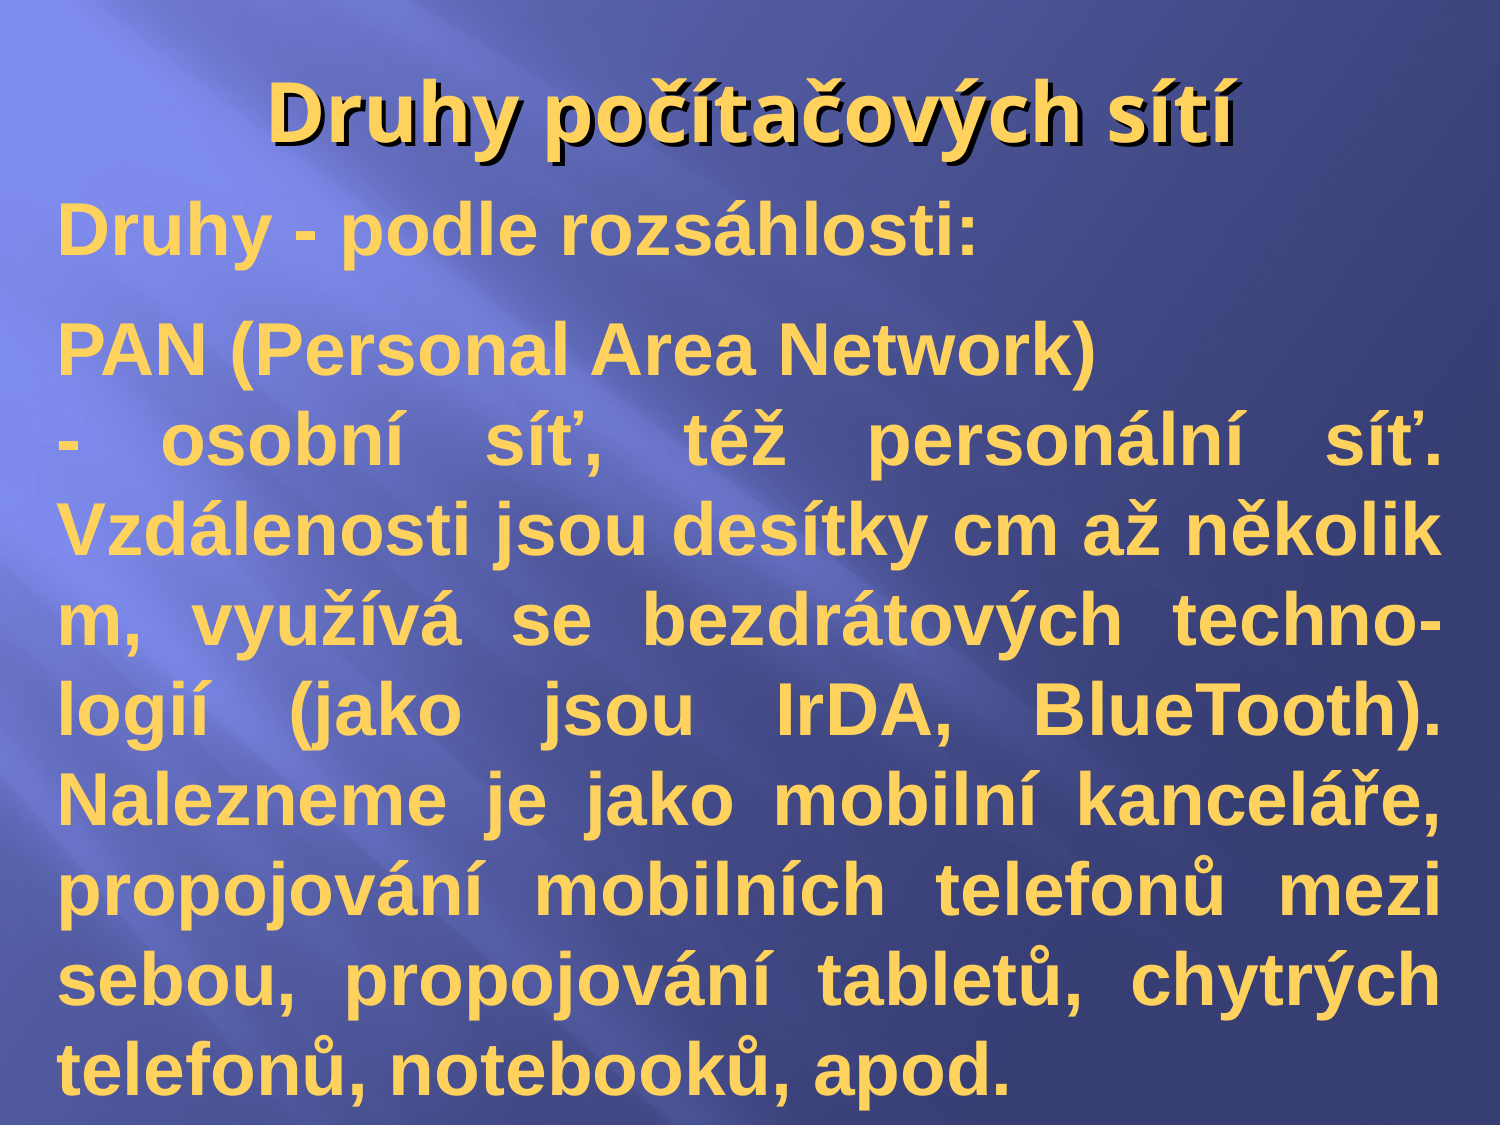

# Druhy počítačových sítí
Druhy - podle rozsáhlosti:
PAN (Personal Area Network)
- osobní síť, též personální síť. Vzdálenosti jsou desítky cm až několik m, využívá se bezdrátových techno-logií (jako jsou IrDA, BlueTooth). Nalezneme je jako mobilní kanceláře, propojování mobilních telefonů mezi sebou, propojování tabletů, chytrých telefonů, notebooků, apod.